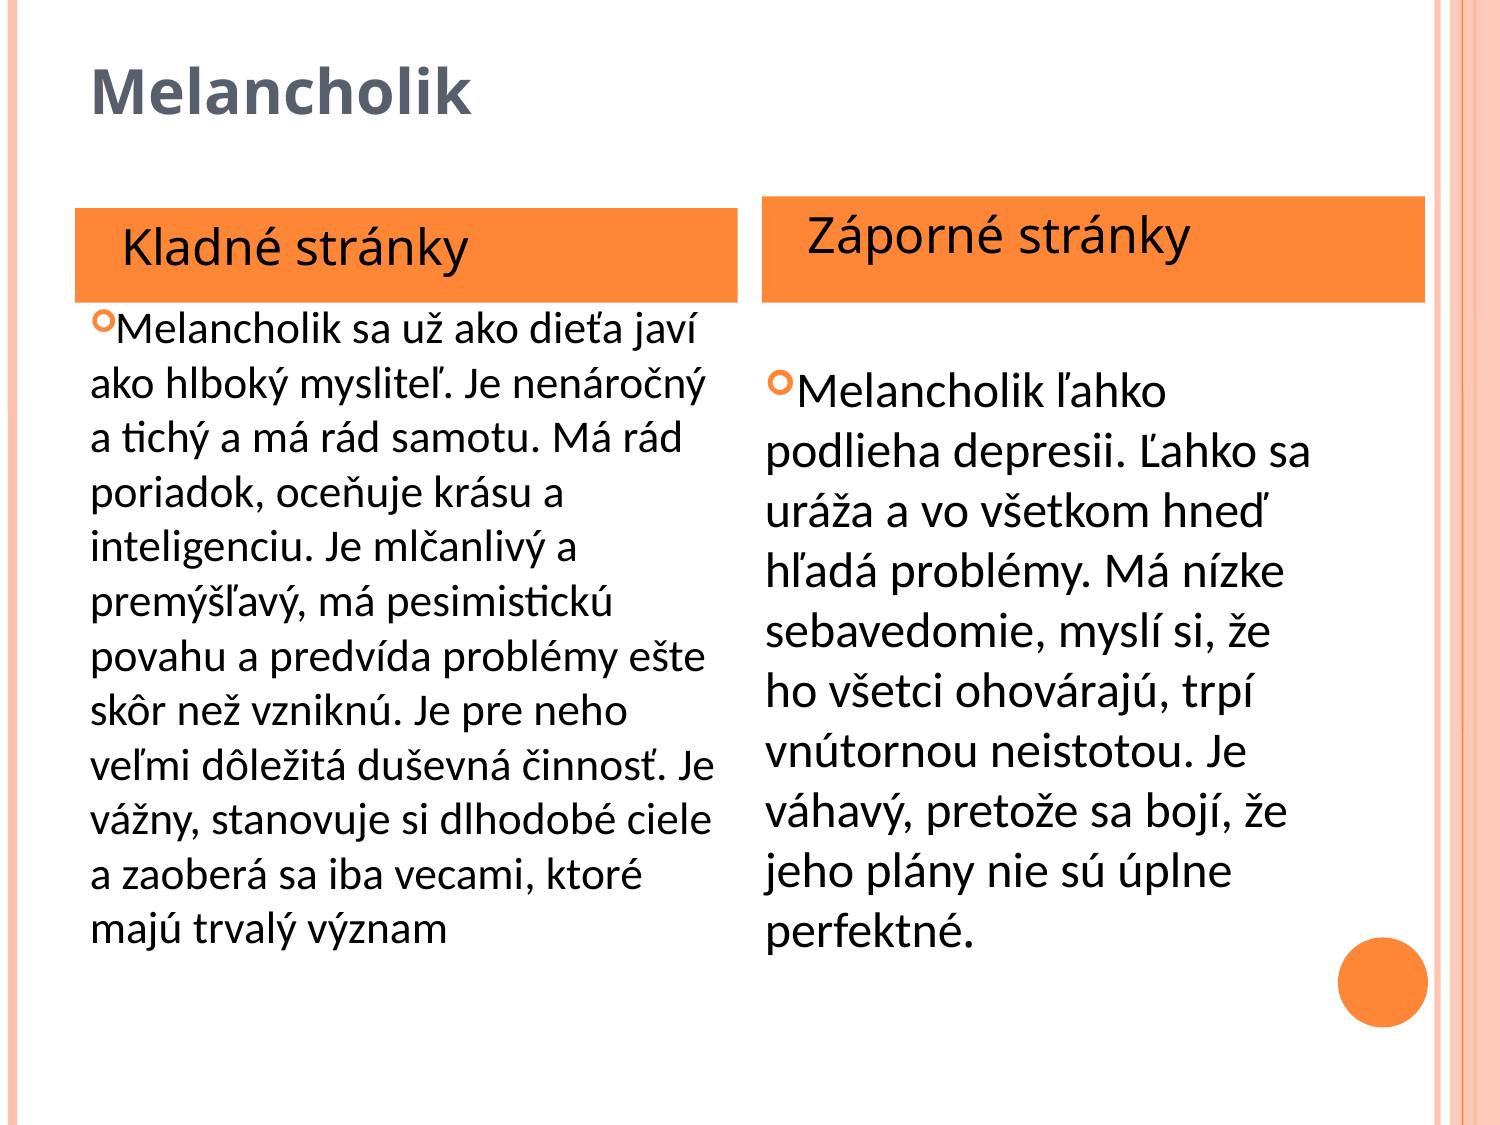

# Melancholik
Záporné stránky
Kladné stránky
Melancholik sa už ako dieťa javí ako hlboký mysliteľ. Je nenáročný a tichý a má rád samotu. Má rád poriadok, oceňuje krásu a inteligenciu. Je mlčanlivý a premýšľavý, má pesimistickú povahu a predvída problémy ešte skôr než vzniknú. Je pre neho veľmi dôležitá duševná činnosť. Je vážny, stanovuje si dlhodobé ciele a zaoberá sa iba vecami, ktoré majú trvalý význam
Melancholik ľahko podlieha depresii. Ľahko sa uráža a vo všetkom hneď hľadá problémy. Má nízke sebavedomie, myslí si, že ho všetci ohovárajú, trpí vnútornou neistotou. Je váhavý, pretože sa bojí, že jeho plány nie sú úplne perfektné.